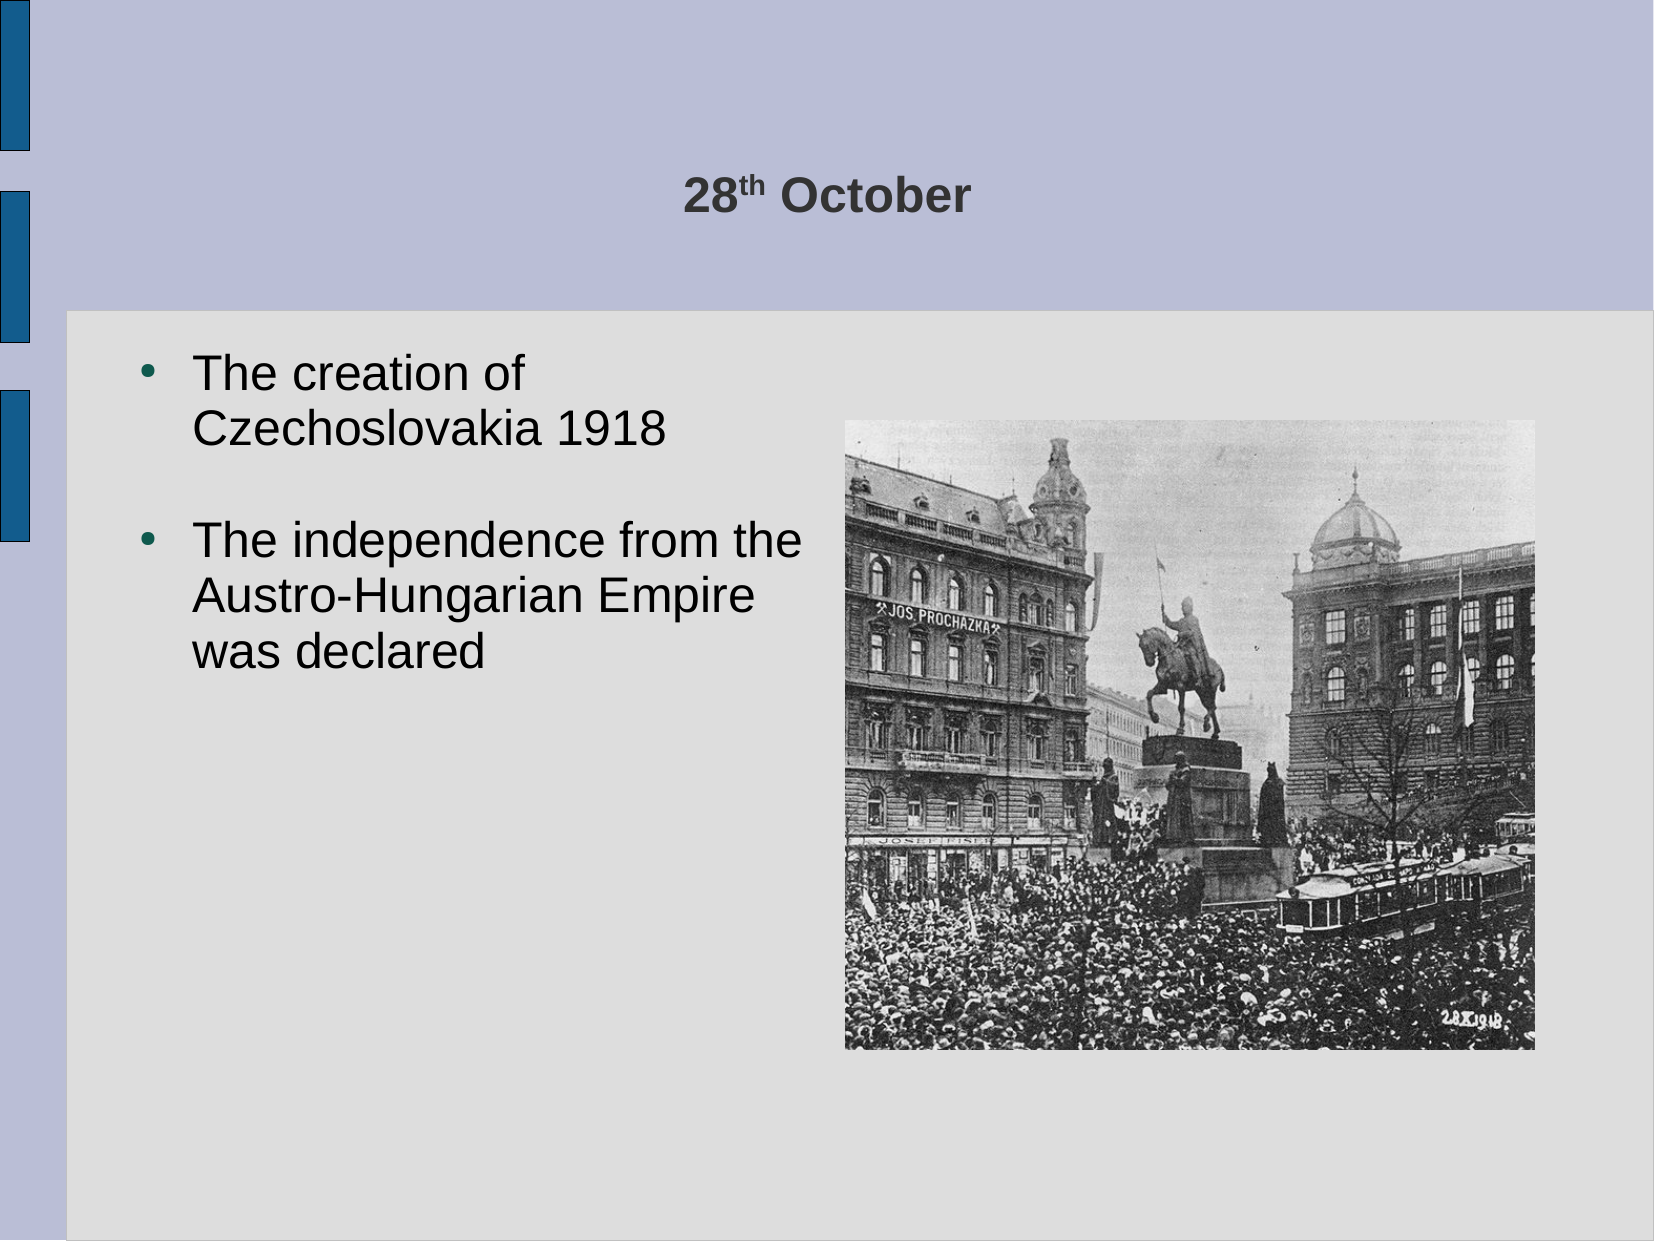

# 28th October
The creation of Czechoslovakia 1918
The independence from the Austro-Hungarian Empire was declared